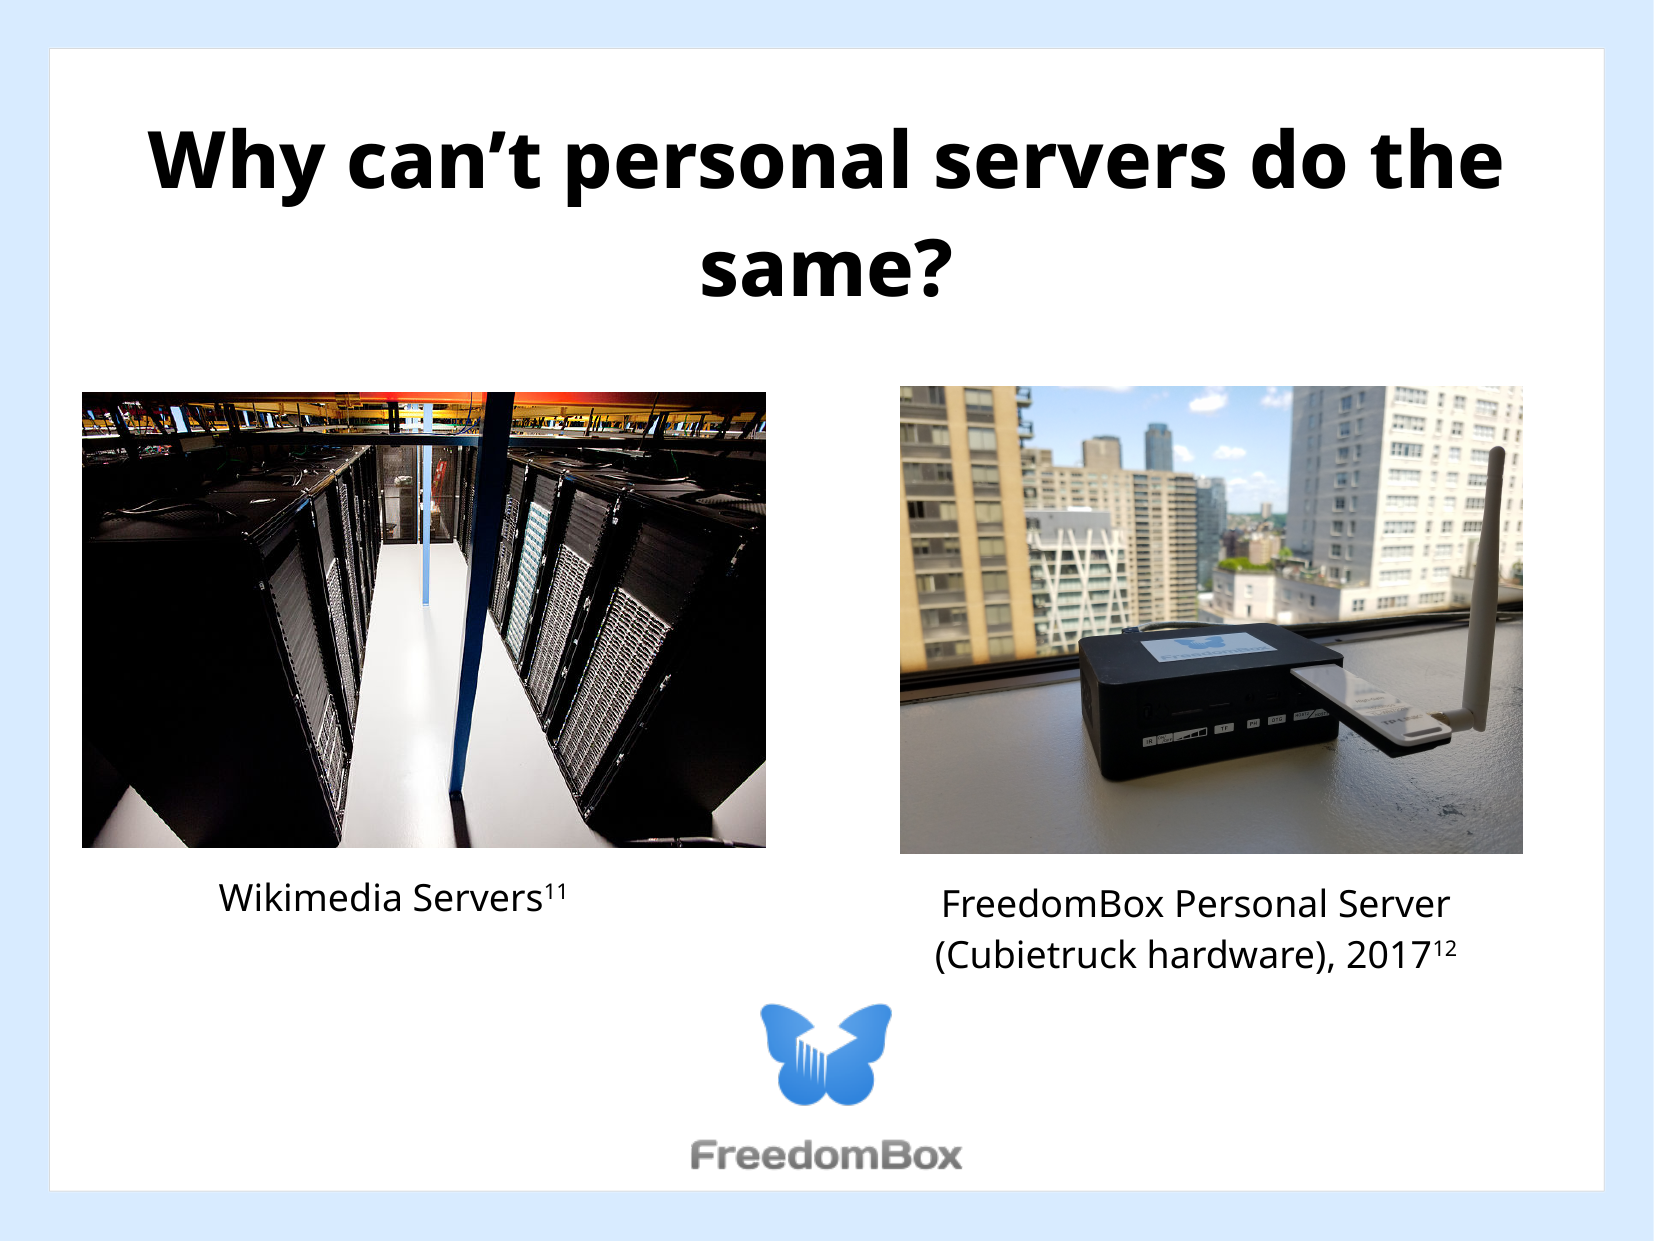

# Why can’t personal servers do the same?
Wikimedia Servers11
FreedomBox Personal Server (Cubietruck hardware), 201712